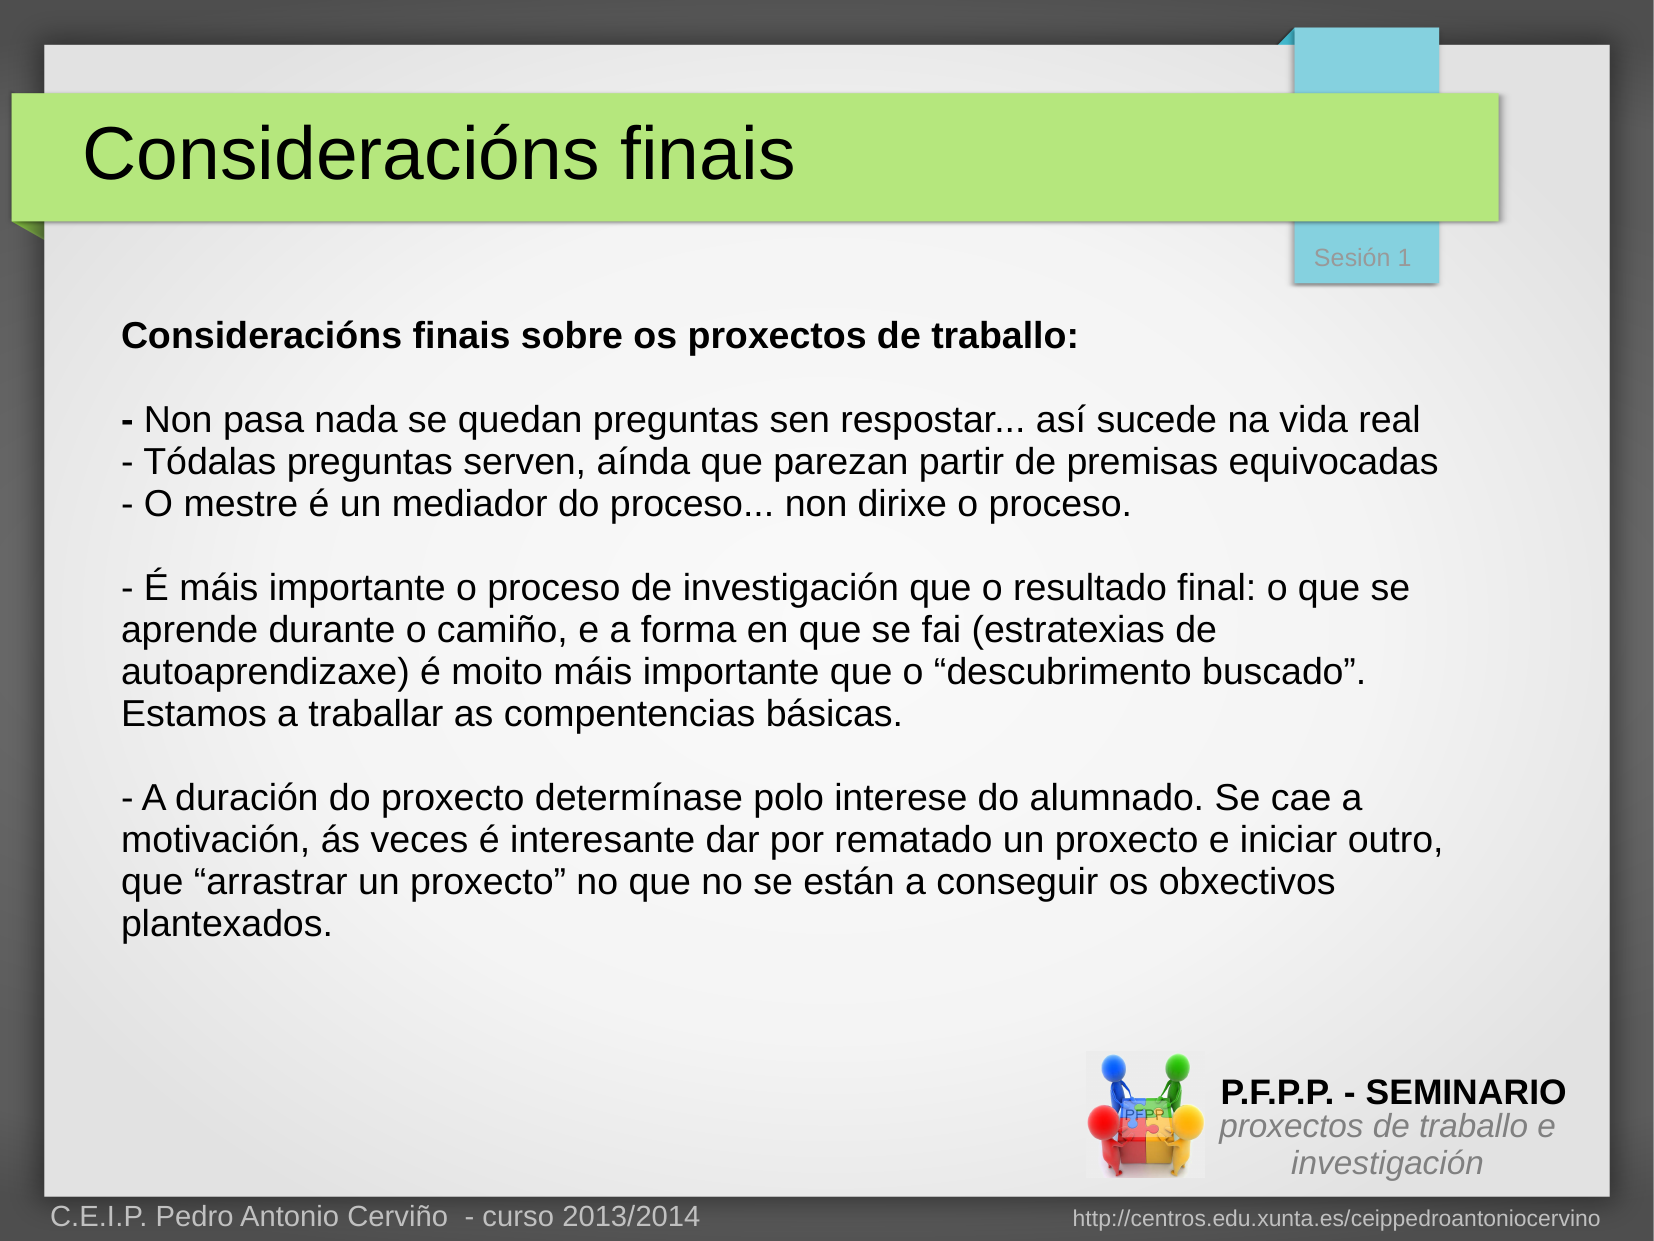

# Consideracións finais
Sesión 1
Consideracións finais sobre os proxectos de traballo:
- Non pasa nada se quedan preguntas sen respostar... así sucede na vida real
- Tódalas preguntas serven, aínda que parezan partir de premisas equivocadas
- O mestre é un mediador do proceso... non dirixe o proceso.
- É máis importante o proceso de investigación que o resultado final: o que se aprende durante o camiño, e a forma en que se fai (estratexias de autoaprendizaxe) é moito máis importante que o “descubrimento buscado”. Estamos a traballar as compentencias básicas.
- A duración do proxecto determínase polo interese do alumnado. Se cae a motivación, ás veces é interesante dar por rematado un proxecto e iniciar outro, que “arrastrar un proxecto” no que no se están a conseguir os obxectivos plantexados.
P.F.P.P. - SEMINARIO
proxectos de traballo e investigación
C.E.I.P. Pedro Antonio Cerviño - curso 2013/2014 http://centros.edu.xunta.es/ceippedroantoniocervino